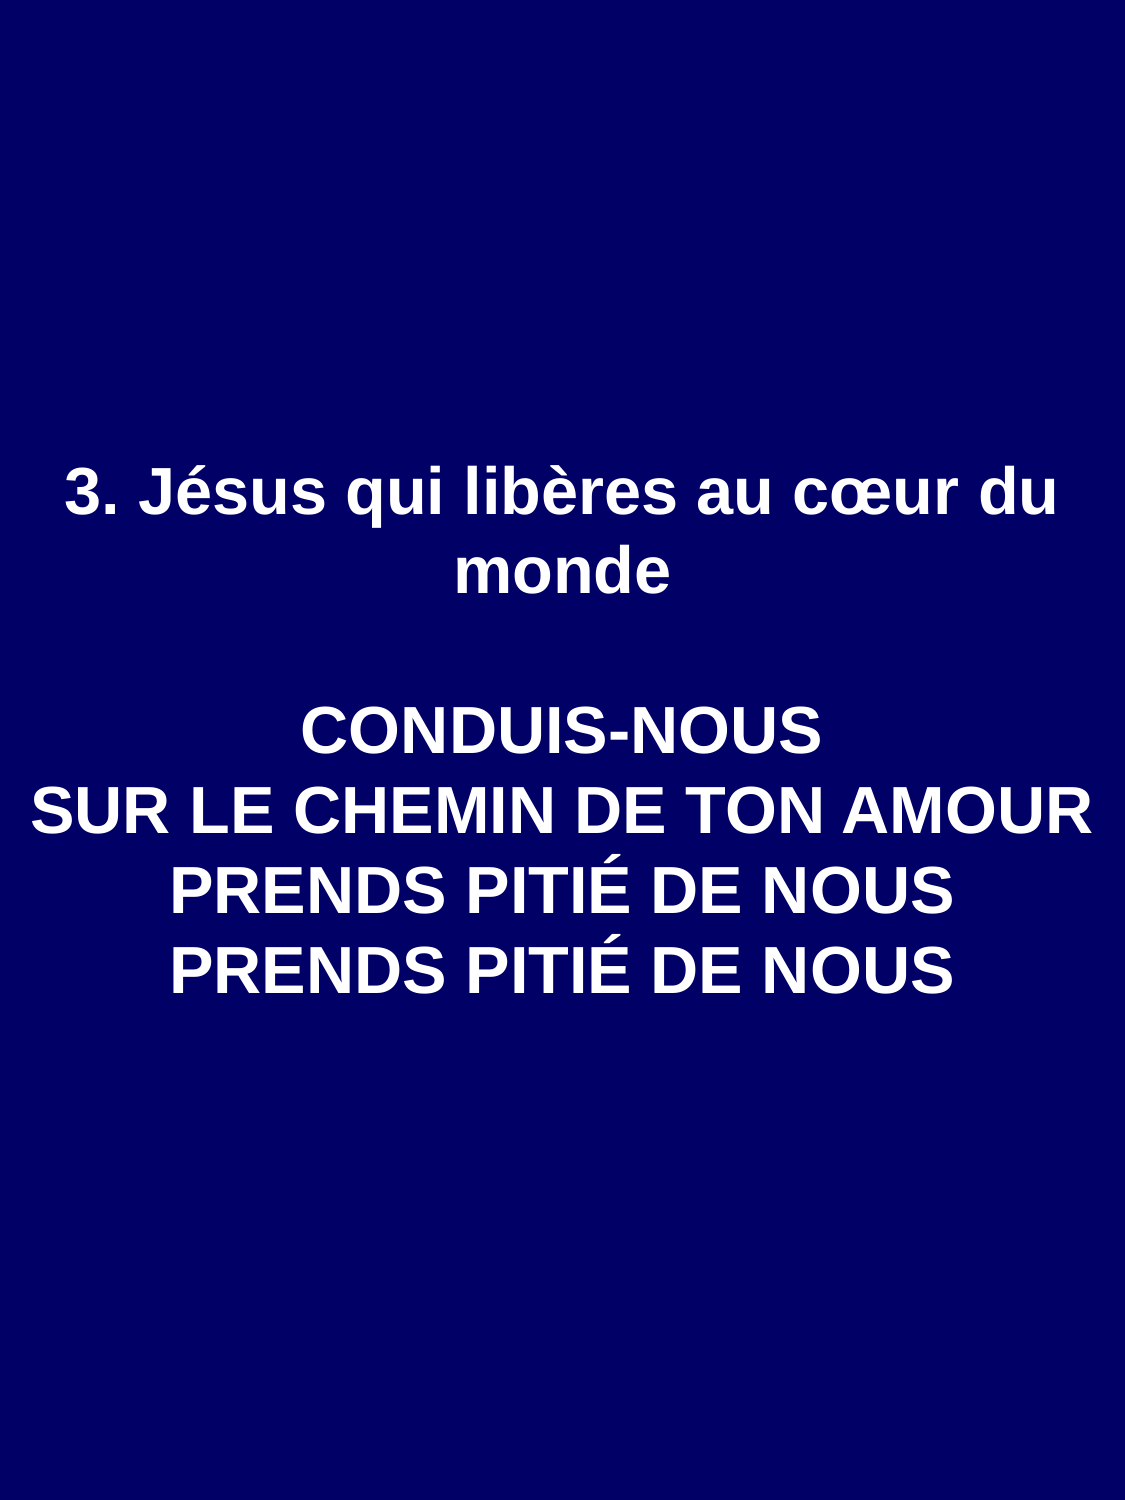

3. Jésus qui libères au cœur du monde
CONDUIS-NOUS
SUR LE CHEMIN DE TON AMOUR
PRENDS PITIÉ DE NOUS
PRENDS PITIÉ DE NOUS